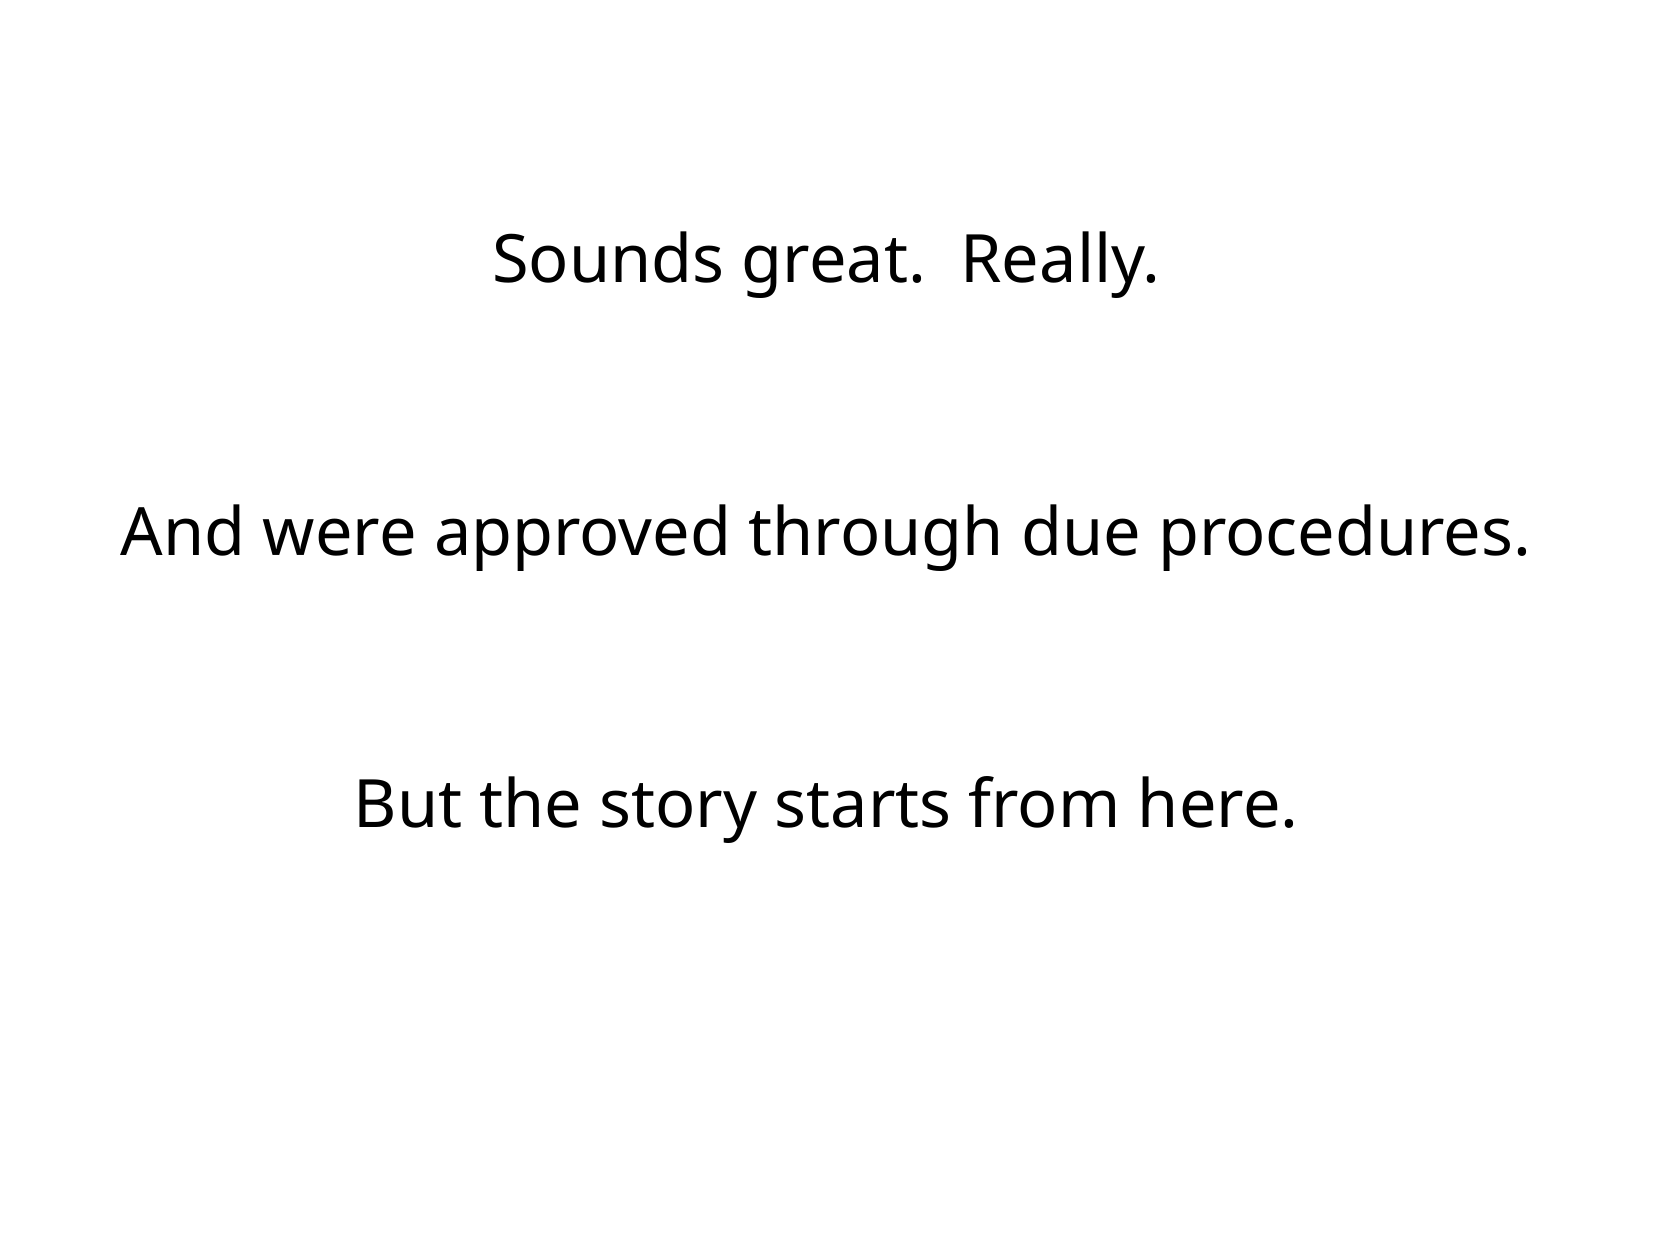

# Sounds great. Really.
And were approved through due procedures.
But the story starts from here.